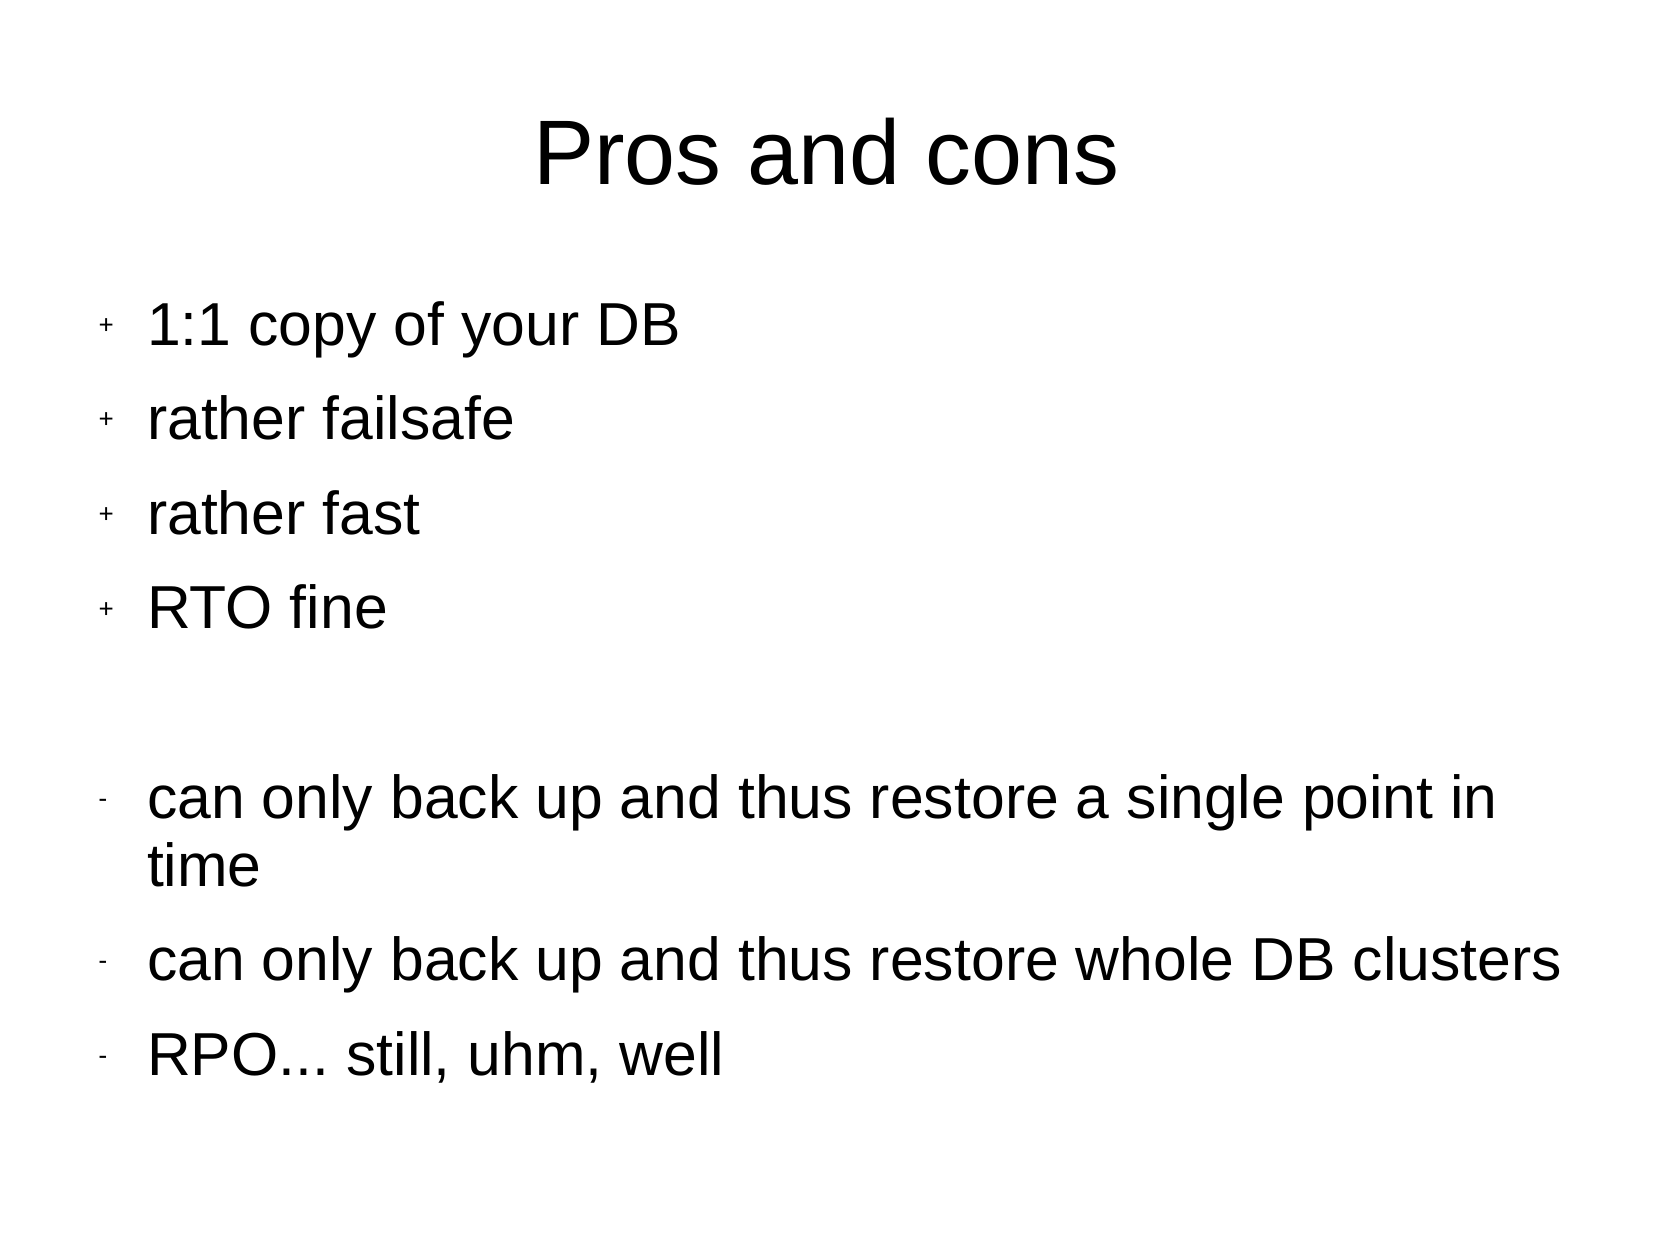

# Pros and cons
1:1 copy of your DB
rather failsafe
rather fast
RTO fine
can only back up and thus restore a single point in time
can only back up and thus restore whole DB clusters
RPO... still, uhm, well